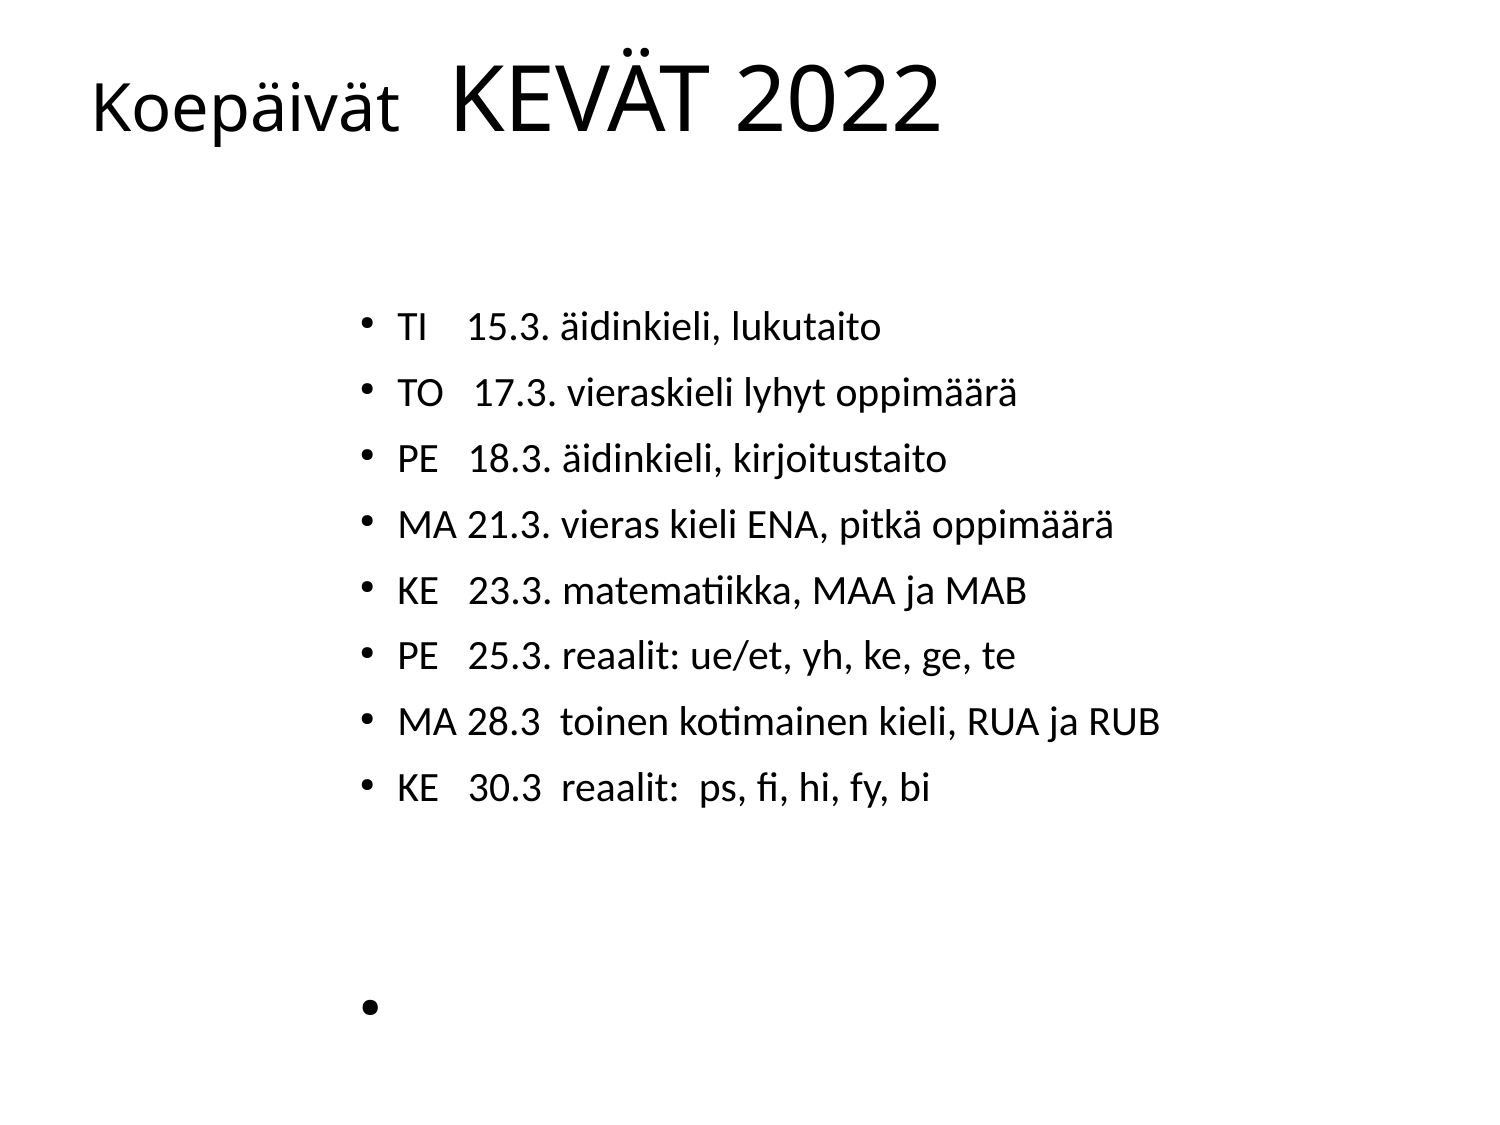

# Koepäivät KEVÄT 2022
TI 15.3. äidinkieli, lukutaito
TO 17.3. vieraskieli lyhyt oppimäärä
PE 18.3. äidinkieli, kirjoitustaito
MA 21.3. vieras kieli ENA, pitkä oppimäärä
KE 23.3. matematiikka, MAA ja MAB
PE 25.3. reaalit: ue/et, yh, ke, ge, te
MA 28.3 toinen kotimainen kieli, RUA ja RUB
KE 30.3 reaalit: ps, fi, hi, fy, bi